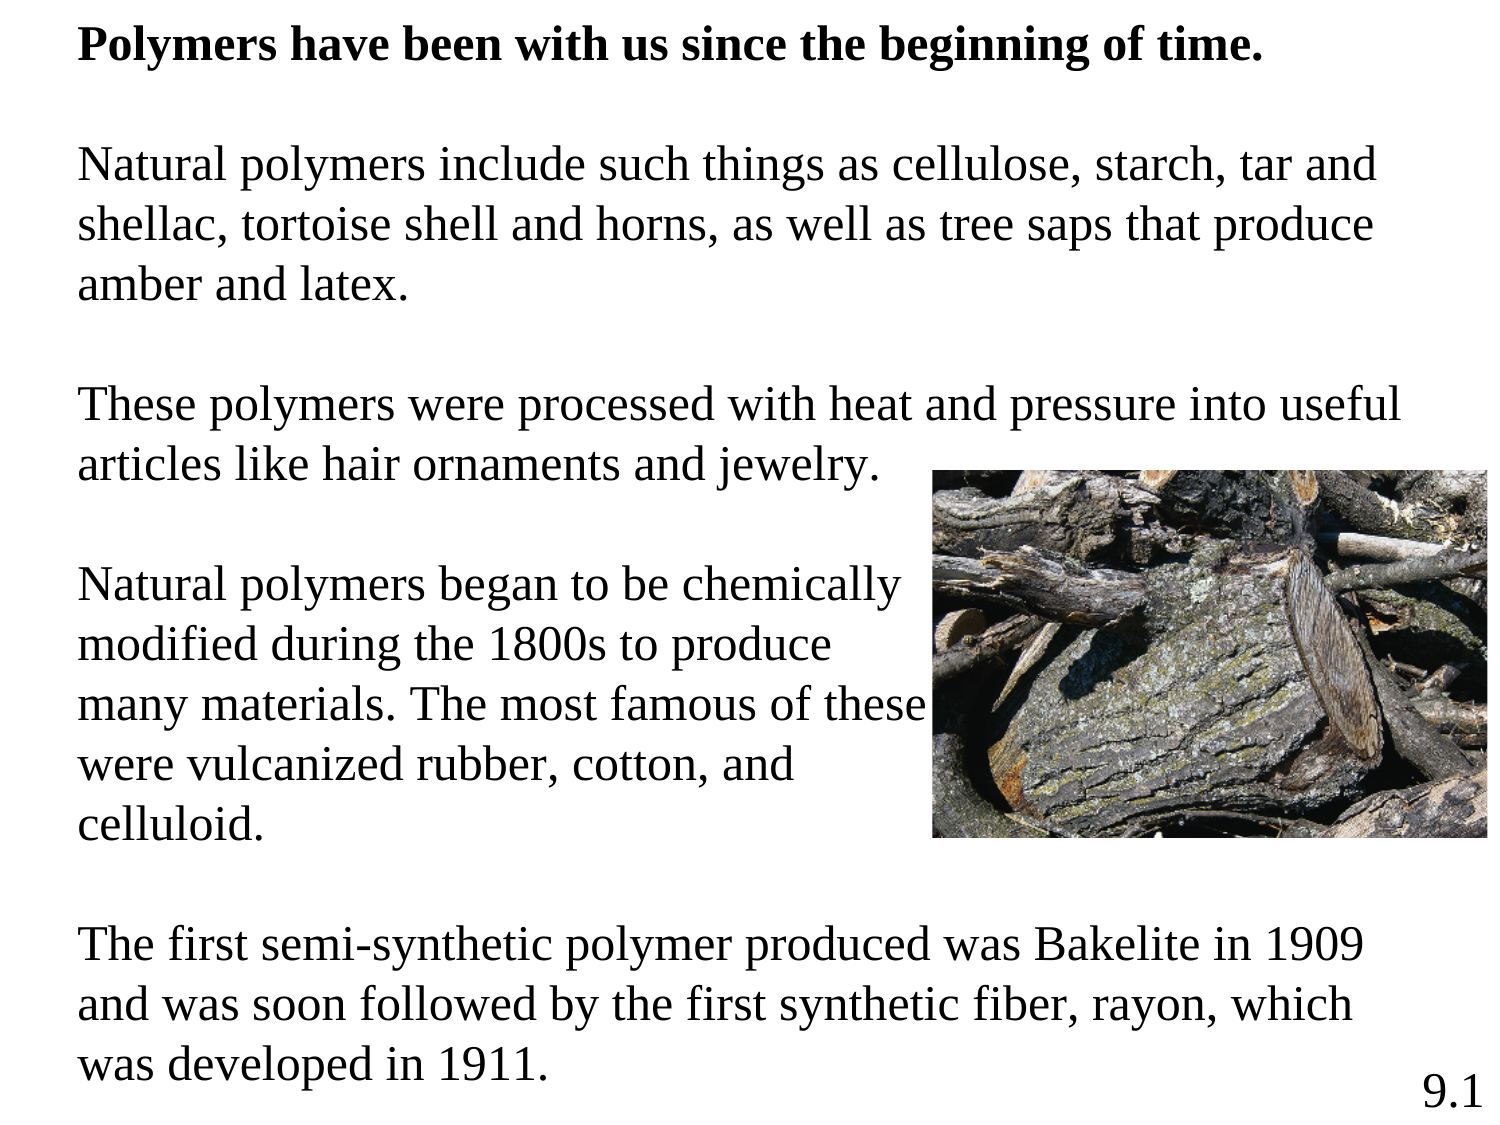

Polymers have been with us since the beginning of time.
Natural polymers include such things as cellulose, starch, tar and shellac, tortoise shell and horns, as well as tree saps that produce amber and latex.
These polymers were processed with heat and pressure into useful articles like hair ornaments and jewelry.
Natural polymers began to be chemically
modified during the 1800s to produce
many materials. The most famous of these
were vulcanized rubber, cotton, and
celluloid.
The first semi-synthetic polymer produced was Bakelite in 1909 and was soon followed by the first synthetic fiber, rayon, which was developed in 1911.
9.1